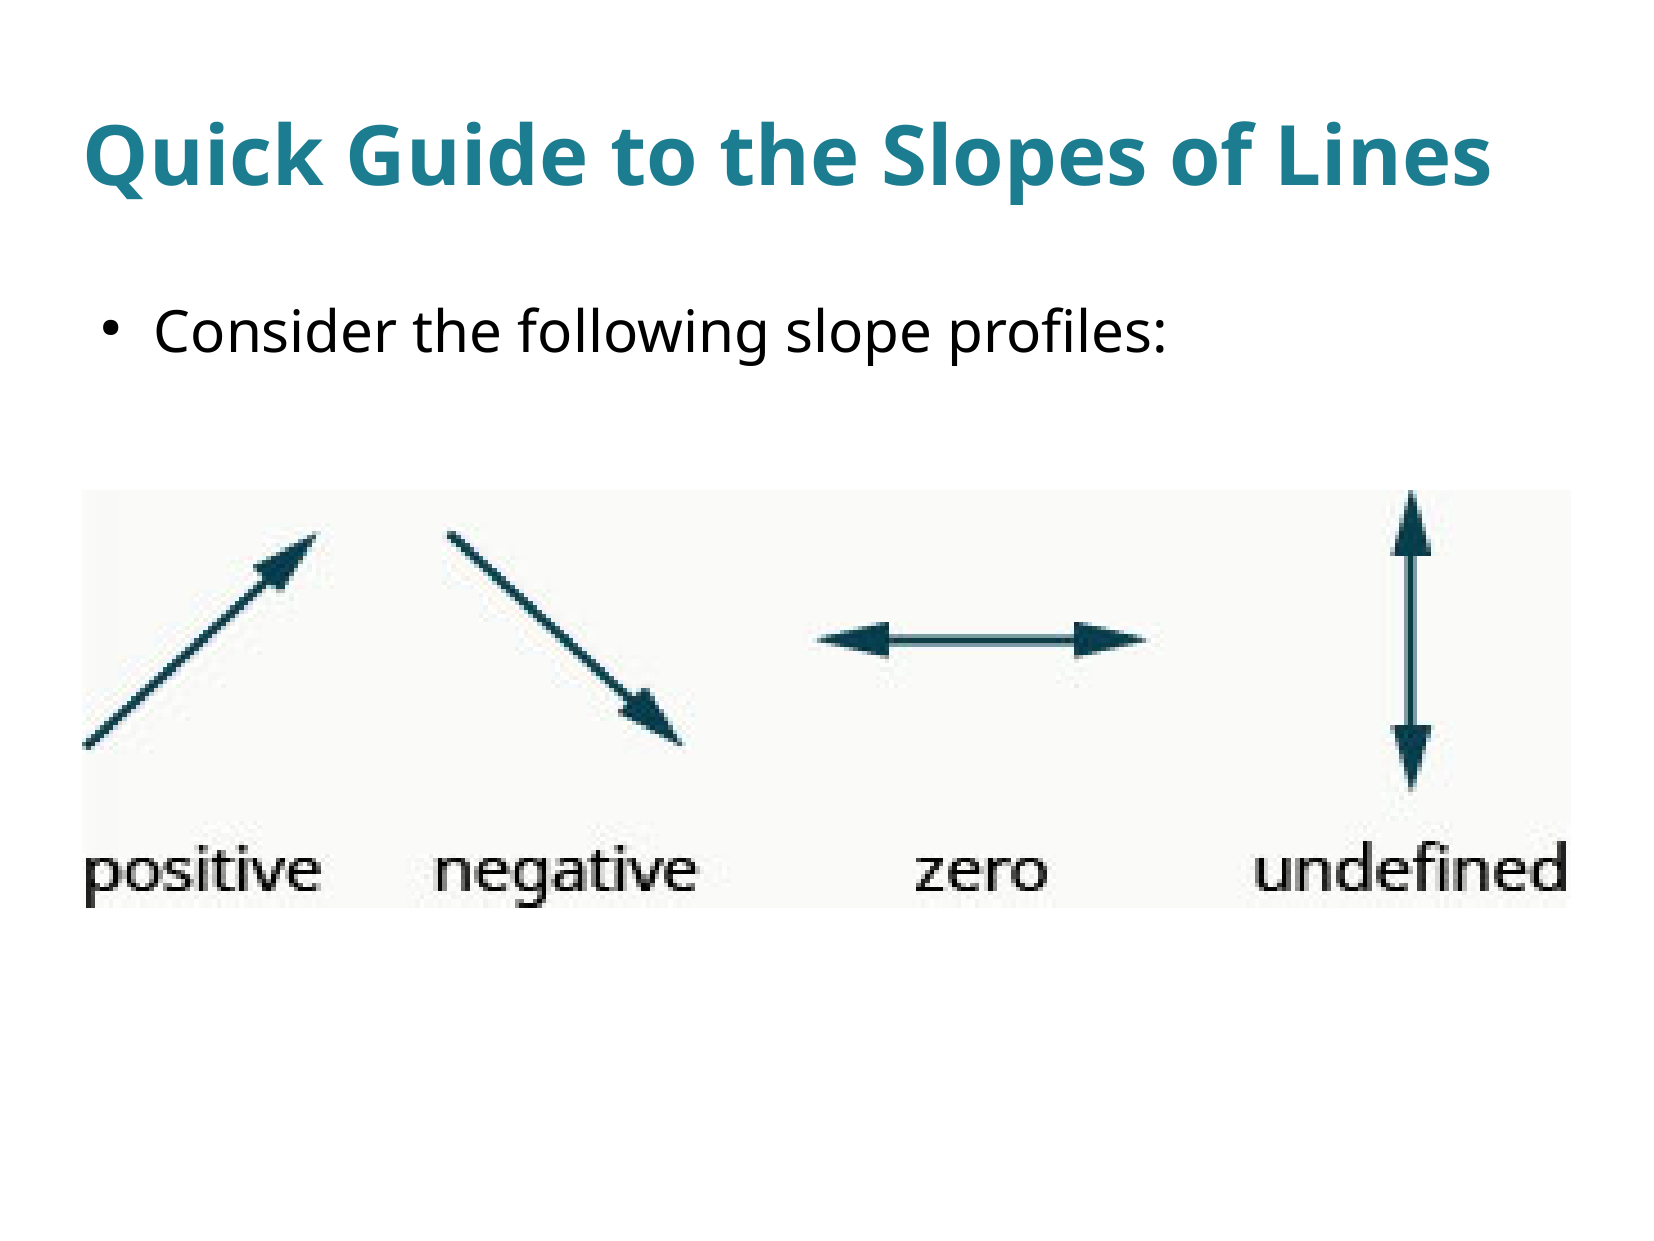

# Quick Guide to the Slopes of Lines
Consider the following slope profiles: